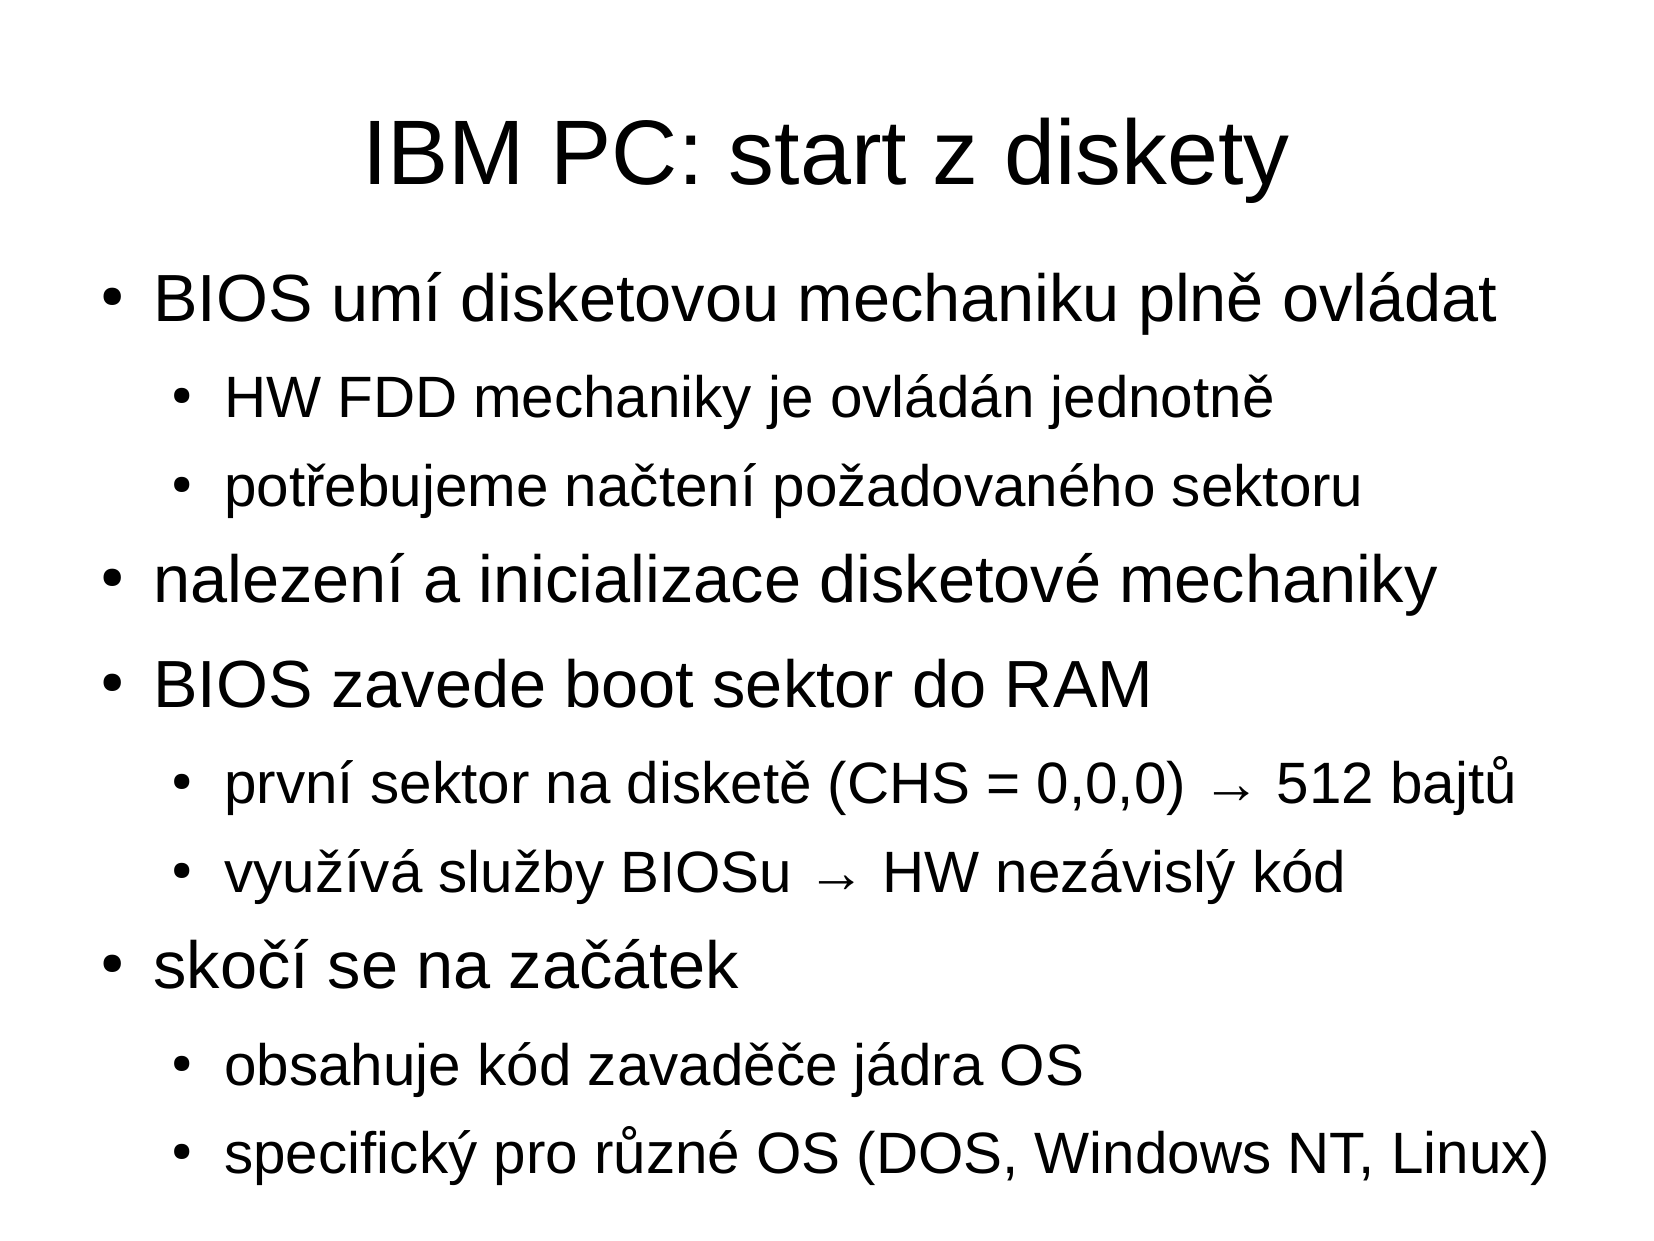

# IBM PC: start z diskety
BIOS umí disketovou mechaniku plně ovládat
HW FDD mechaniky je ovládán jednotně
potřebujeme načtení požadovaného sektoru
nalezení a inicializace disketové mechaniky
BIOS zavede boot sektor do RAM
první sektor na disketě (CHS = 0,0,0) → 512 bajtů
využívá služby BIOSu → HW nezávislý kód
skočí se na začátek
obsahuje kód zavaděče jádra OS
specifický pro různé OS (DOS, Windows NT, Linux)